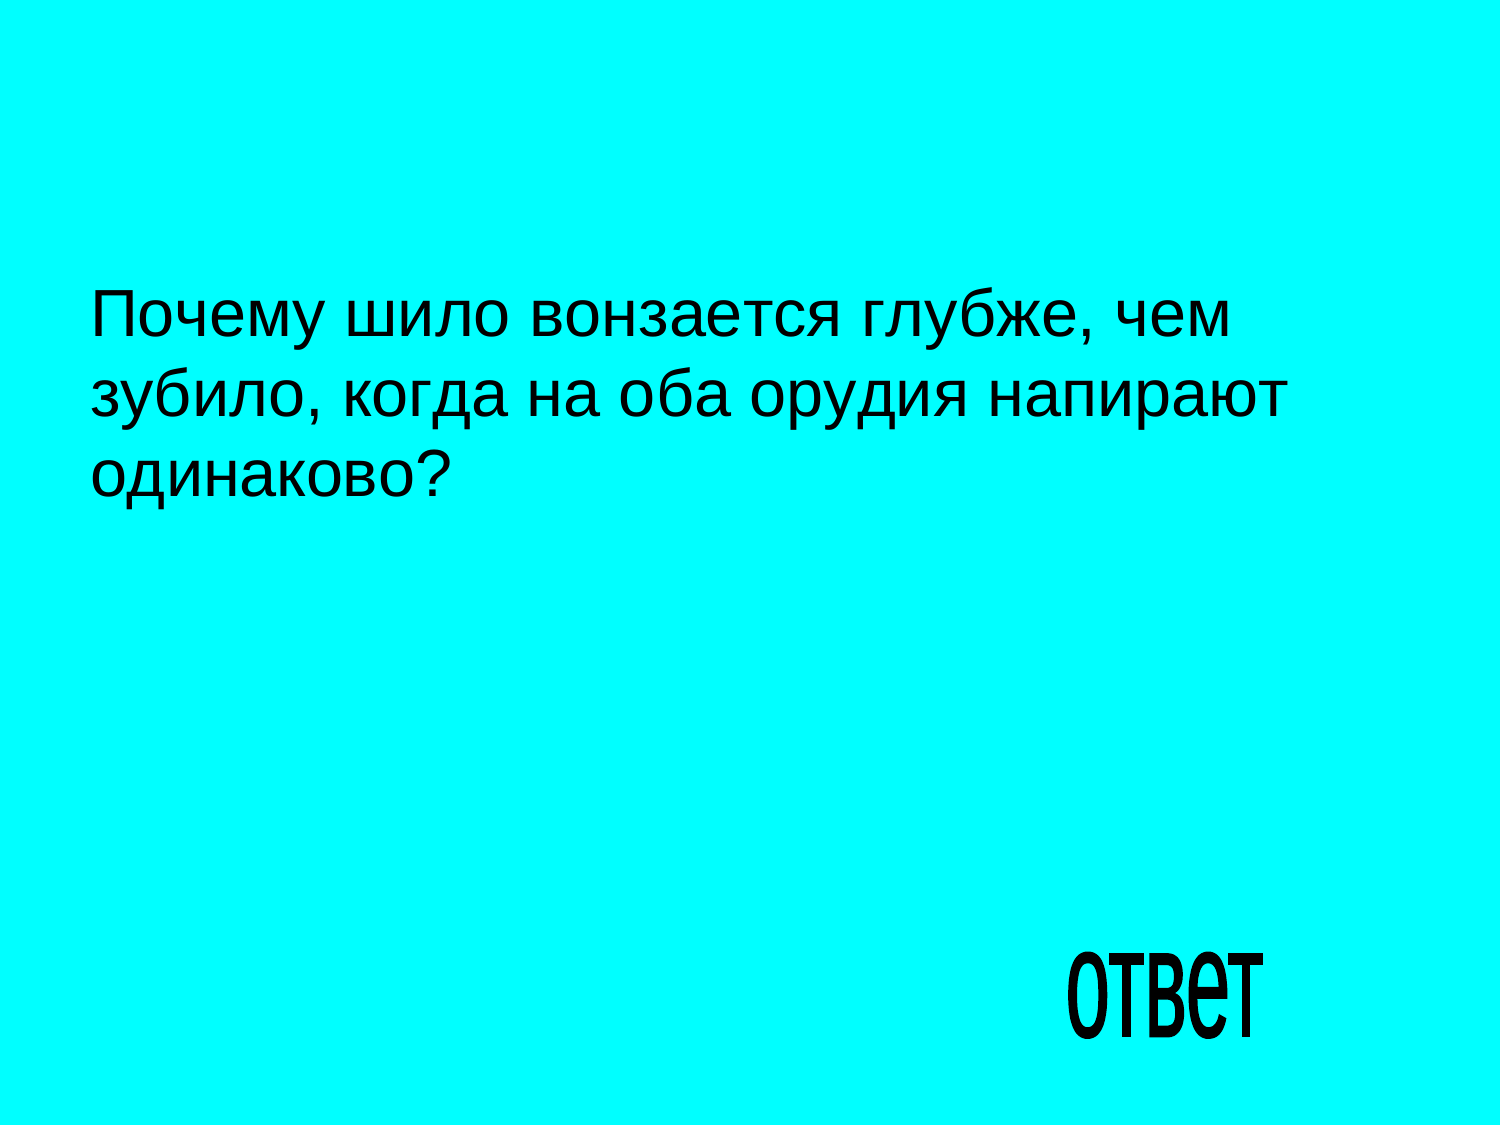

# Почему шило вонзается глубже, чем зубило, когда на оба орудия напирают одинаково?
ответ